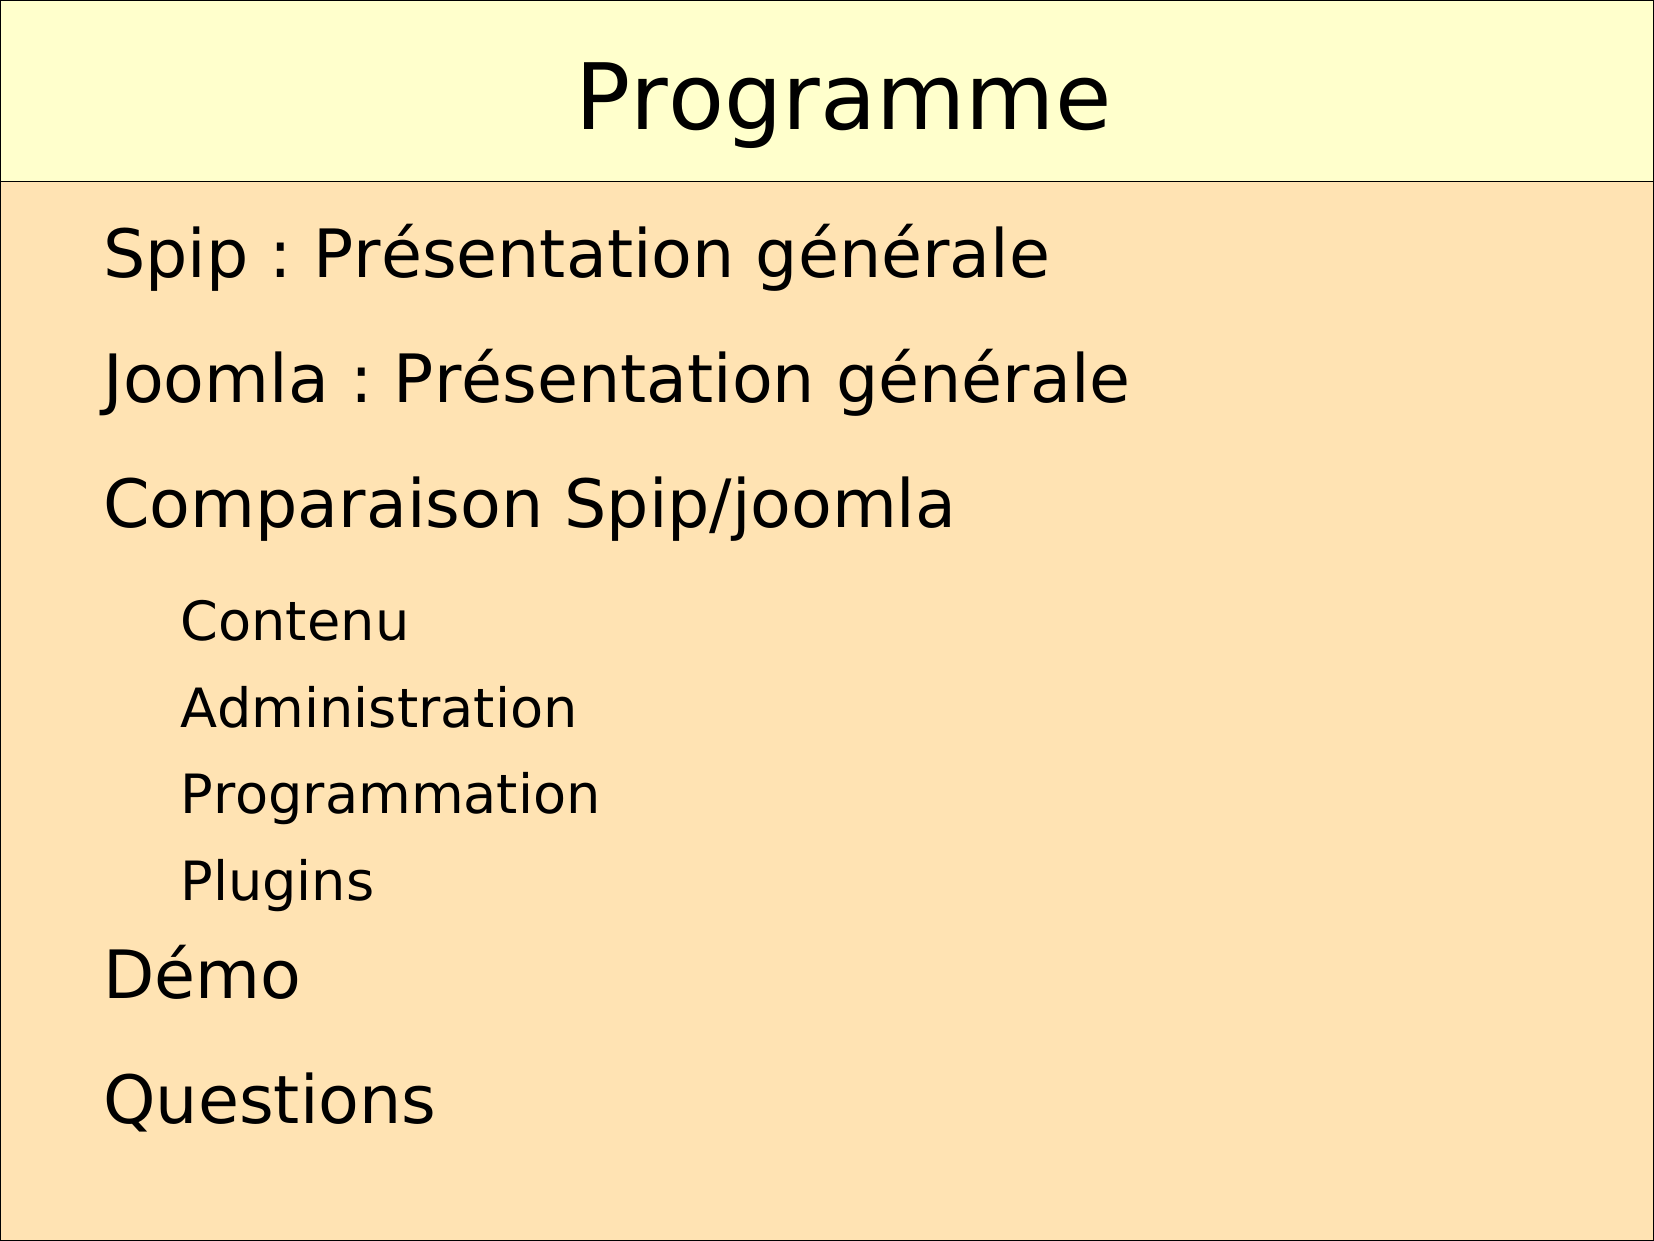

# Programme
Spip : Présentation générale
Joomla : Présentation générale
Comparaison Spip/joomla
Contenu
Administration
Programmation
Plugins
Démo
Questions